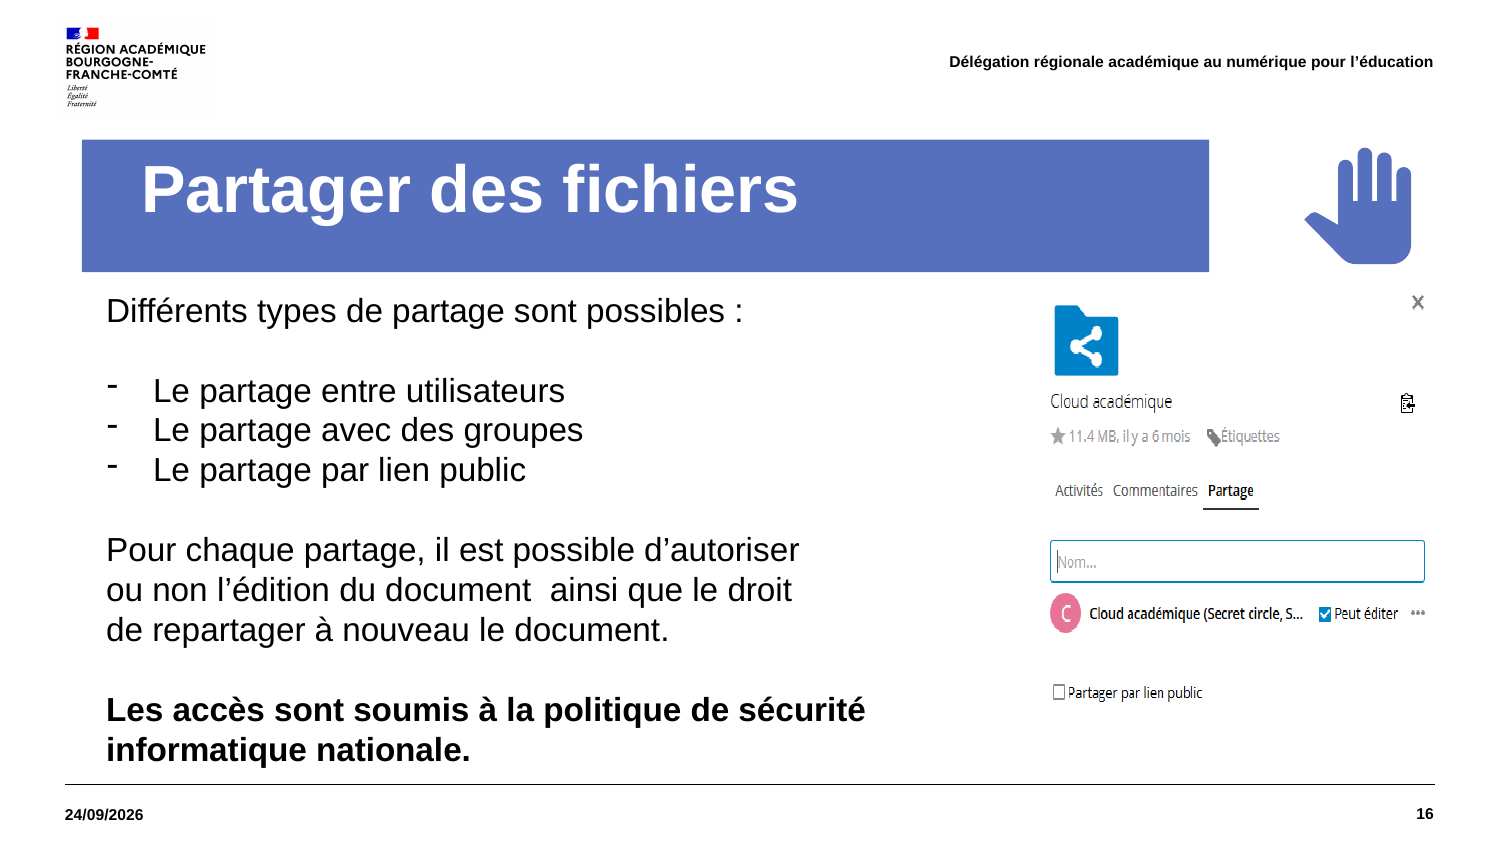

Délégation régionale académique au numérique pour l’éducation
Partager des fichiers
Différents types de partage sont possibles :
Le partage entre utilisateurs
Le partage avec des groupes
Le partage par lien public
Pour chaque partage, il est possible d’autoriser
ou non l’édition du document ainsi que le droit
de repartager à nouveau le document.
Les accès sont soumis à la politique de sécurité informatique nationale.